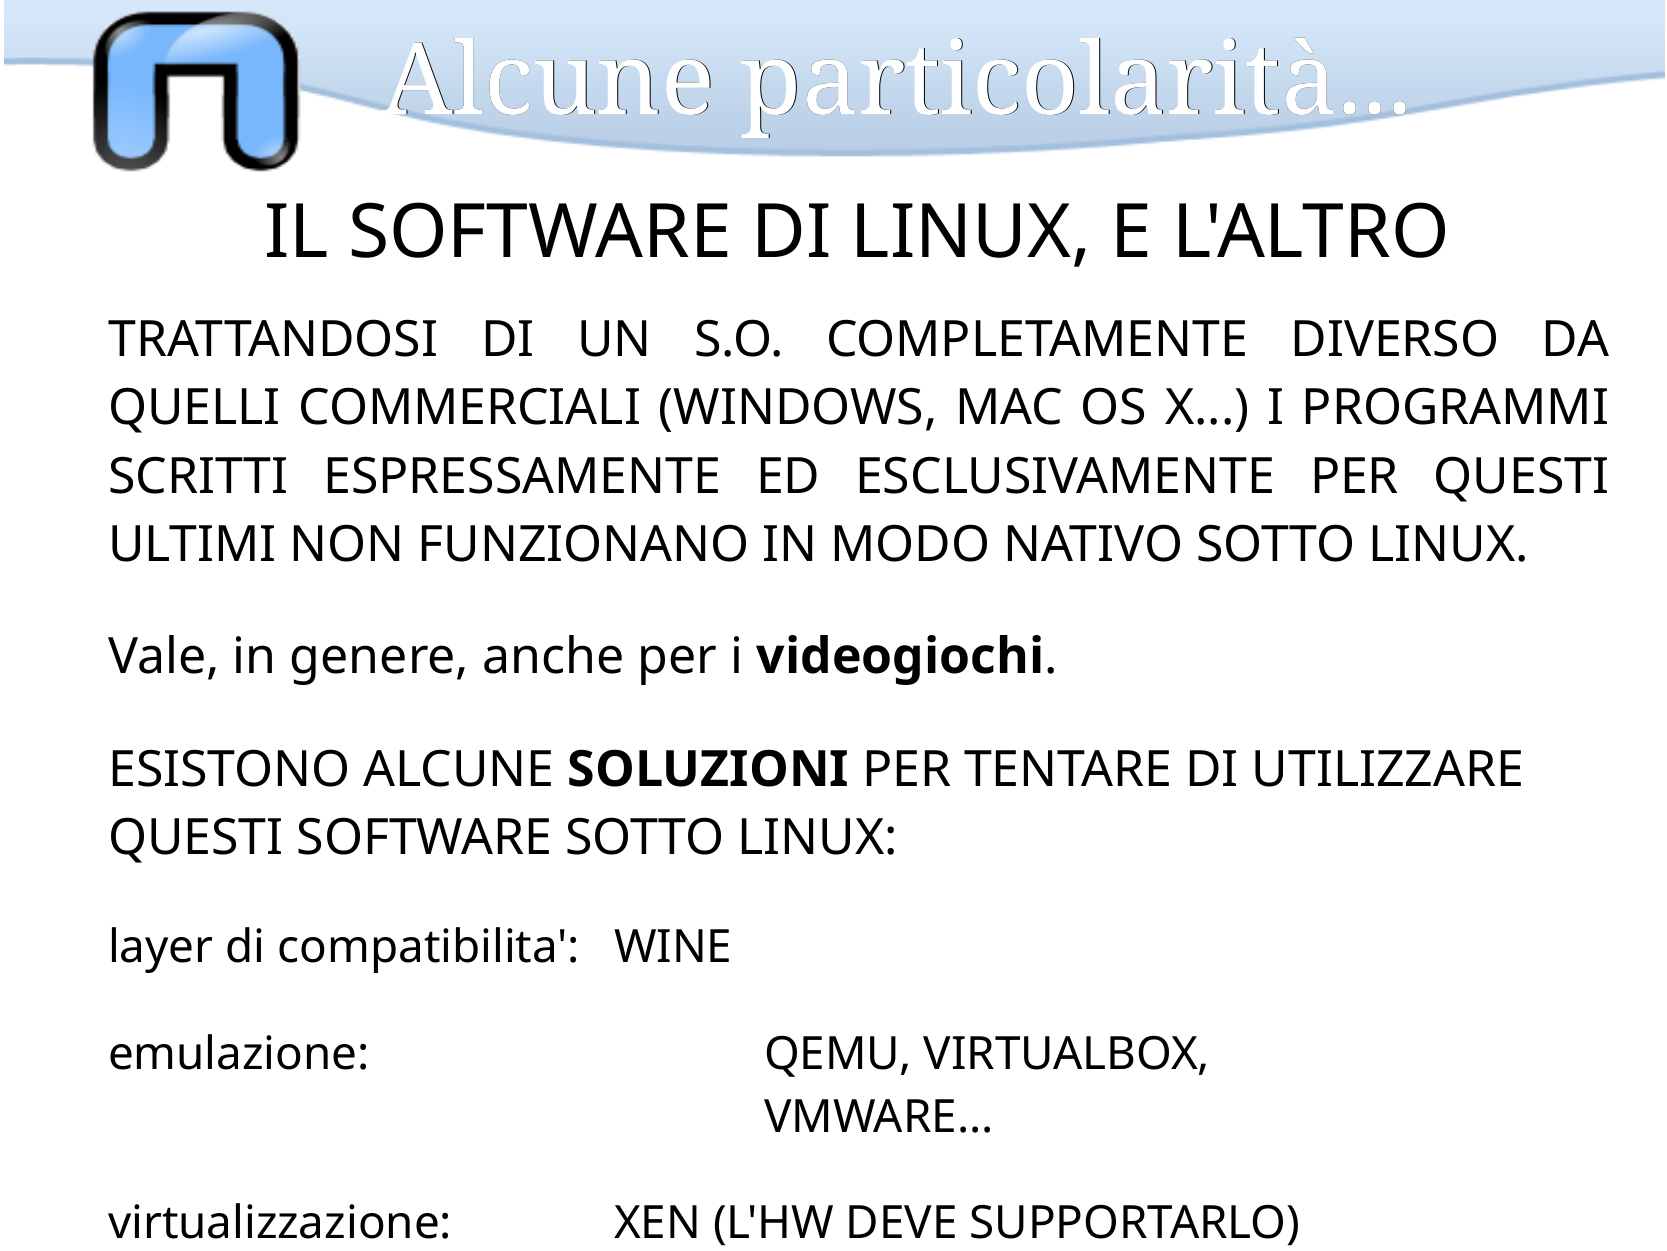

Alcune particolarità...
# IL SOFTWARE DI LINUX, E L'ALTRO
TRATTANDOSI DI UN S.O. COMPLETAMENTE DIVERSO DA QUELLI COMMERCIALI (WINDOWS, MAC OS X...) I PROGRAMMI SCRITTI ESPRESSAMENTE ED ESCLUSIVAMENTE PER QUESTI ULTIMI NON FUNZIONANO IN MODO NATIVO SOTTO LINUX.
Vale, in genere, anche per i videogiochi.
ESISTONO ALCUNE SOLUZIONI PER TENTARE DI UTILIZZARE QUESTI SOFTWARE SOTTO LINUX:
layer di compatibilita': 	WINE
emulazione: 			QEMU, VIRTUALBOX, 							VMWARE...
virtualizzazione:		XEN (L'HW DEVE SUPPORTARLO)